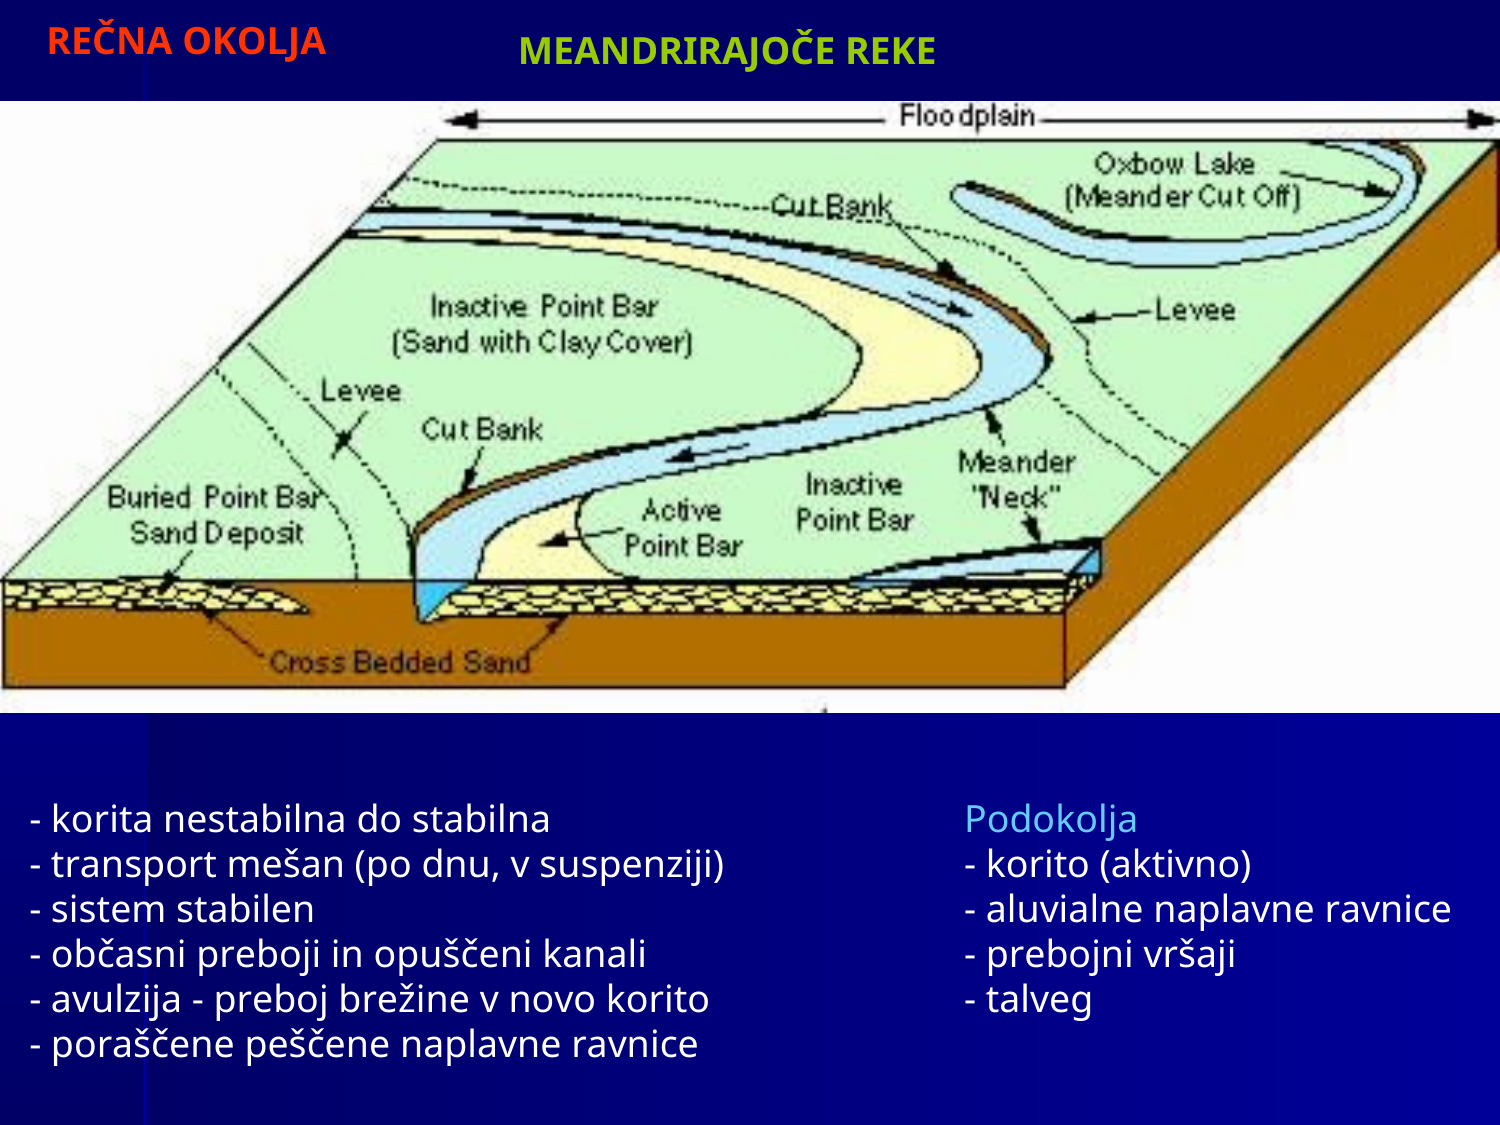

REČNA OKOLJA
MEANDRIRAJOČE REKE
- korita nestabilna do stabilna
- transport mešan (po dnu, v suspenziji)
- sistem stabilen
- občasni preboji in opuščeni kanali
- avulzija - preboj brežine v novo korito
- poraščene peščene naplavne ravnice
Podokolja
- korito (aktivno)
- aluvialne naplavne ravnice
- prebojni vršaji
- talveg